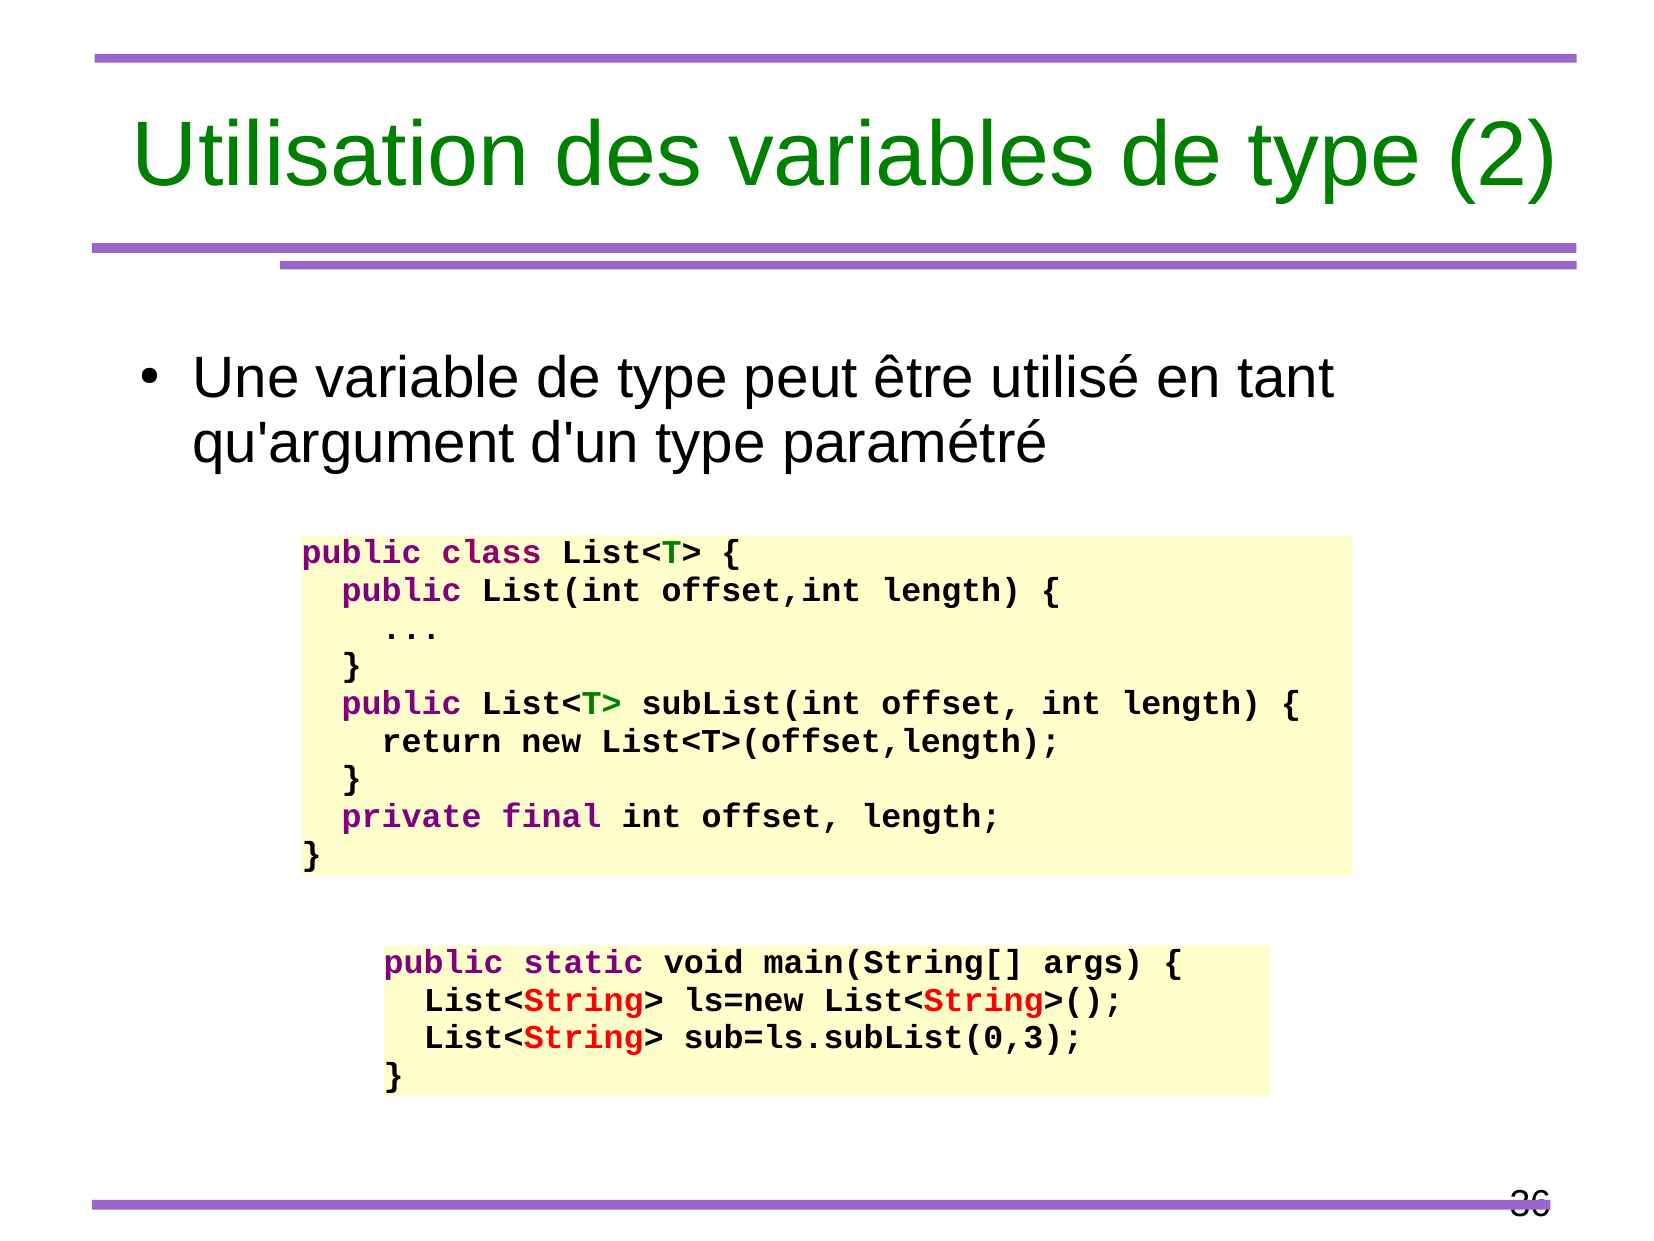

# Utilisation des variables de type (2)
Une variable de type peut être utilisé en tant qu'argument d'un type paramétré
public class List<T> {
 public List(int offset,int length) {
 ...
 }
 public List<T> subList(int offset, int length) {
 return new List<T>(offset,length);
 }
 private final int offset, length;
}
public static void main(String[] args) {
 List<String> ls=new List<String>();
 List<String> sub=ls.subList(0,3);
}